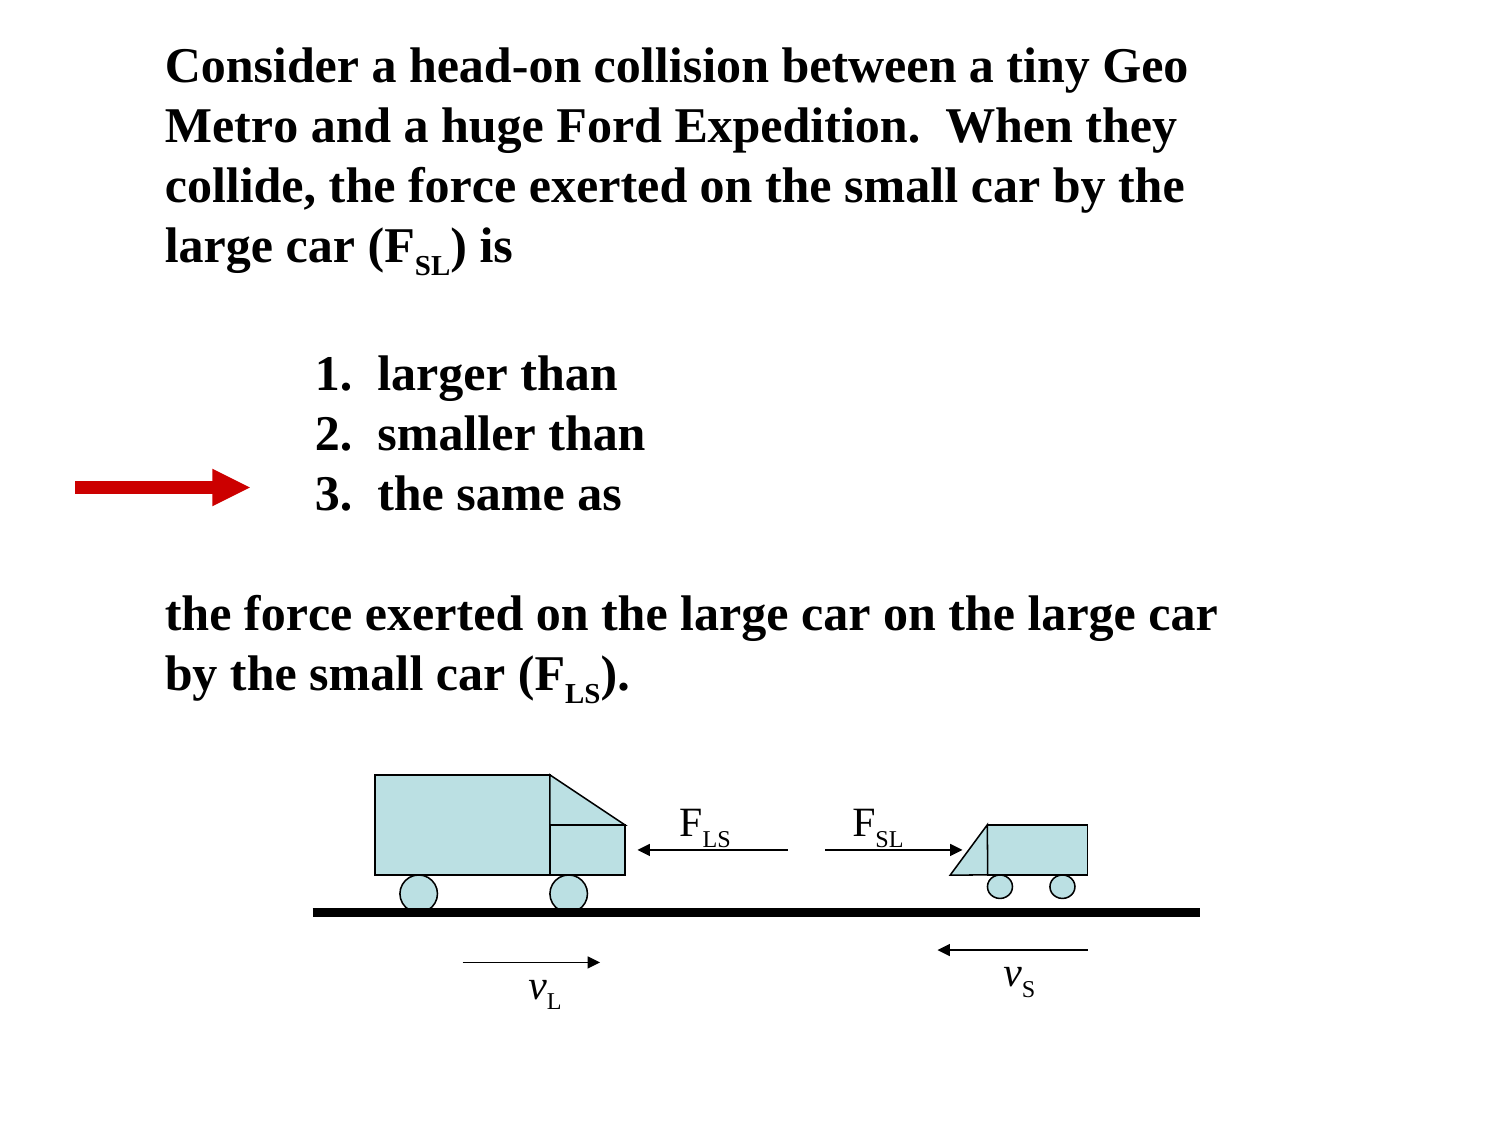

Consider a head-on collision between a tiny Geo Metro and a huge Ford Expedition. When they collide, the force exerted on the small car by the large car (FSL) is
	1. larger than
	2. smaller than
	3. the same as
the force exerted on the large car on the large car by the small car (FLS).
FLS
FSL
vS
vL